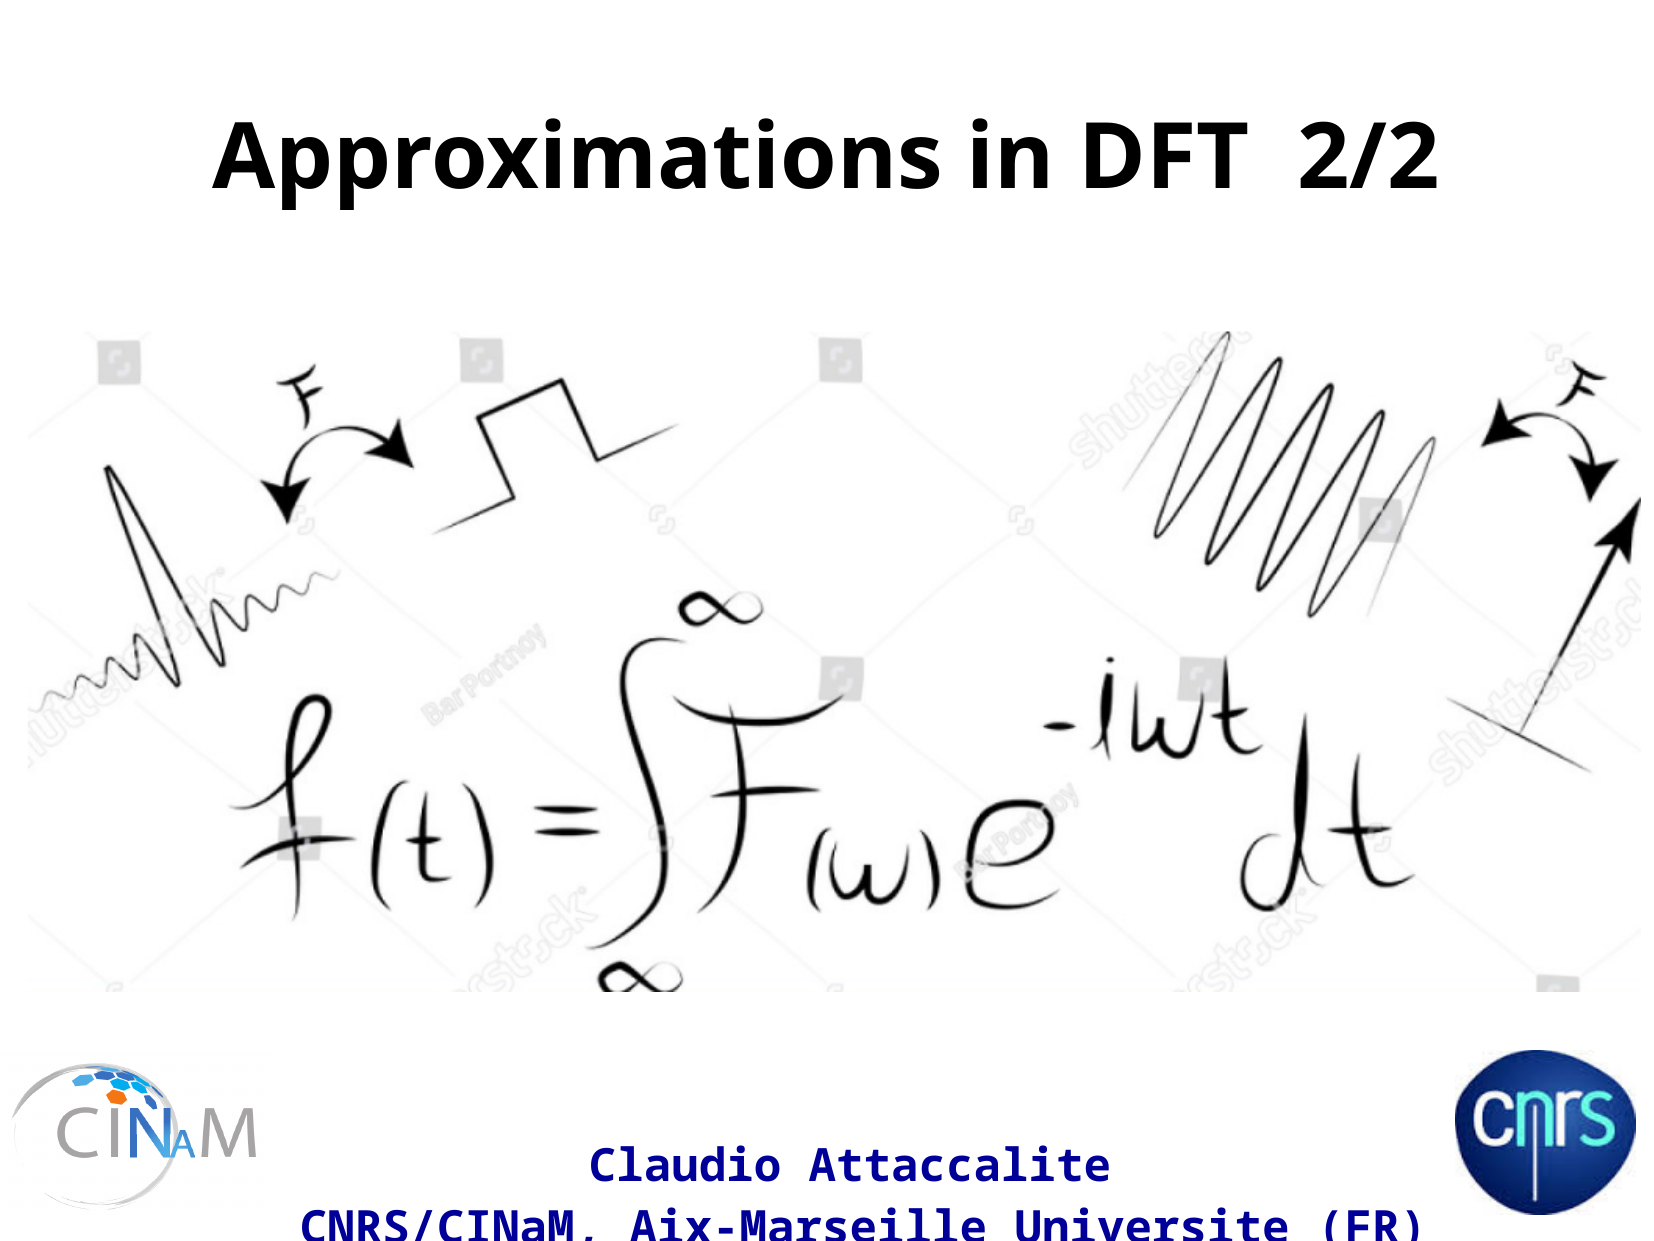

# Approximations in DFT 2/2
Claudio Attaccalite
CNRS/CINaM, Aix-Marseille Universite (FR)
Claudio Attaccalite
CNRS/CINaM, Aix-Marseille Universite (FR)
Claudio Attaccalite
CNRS/CINaM, Aix-Marseille Universite (FR)